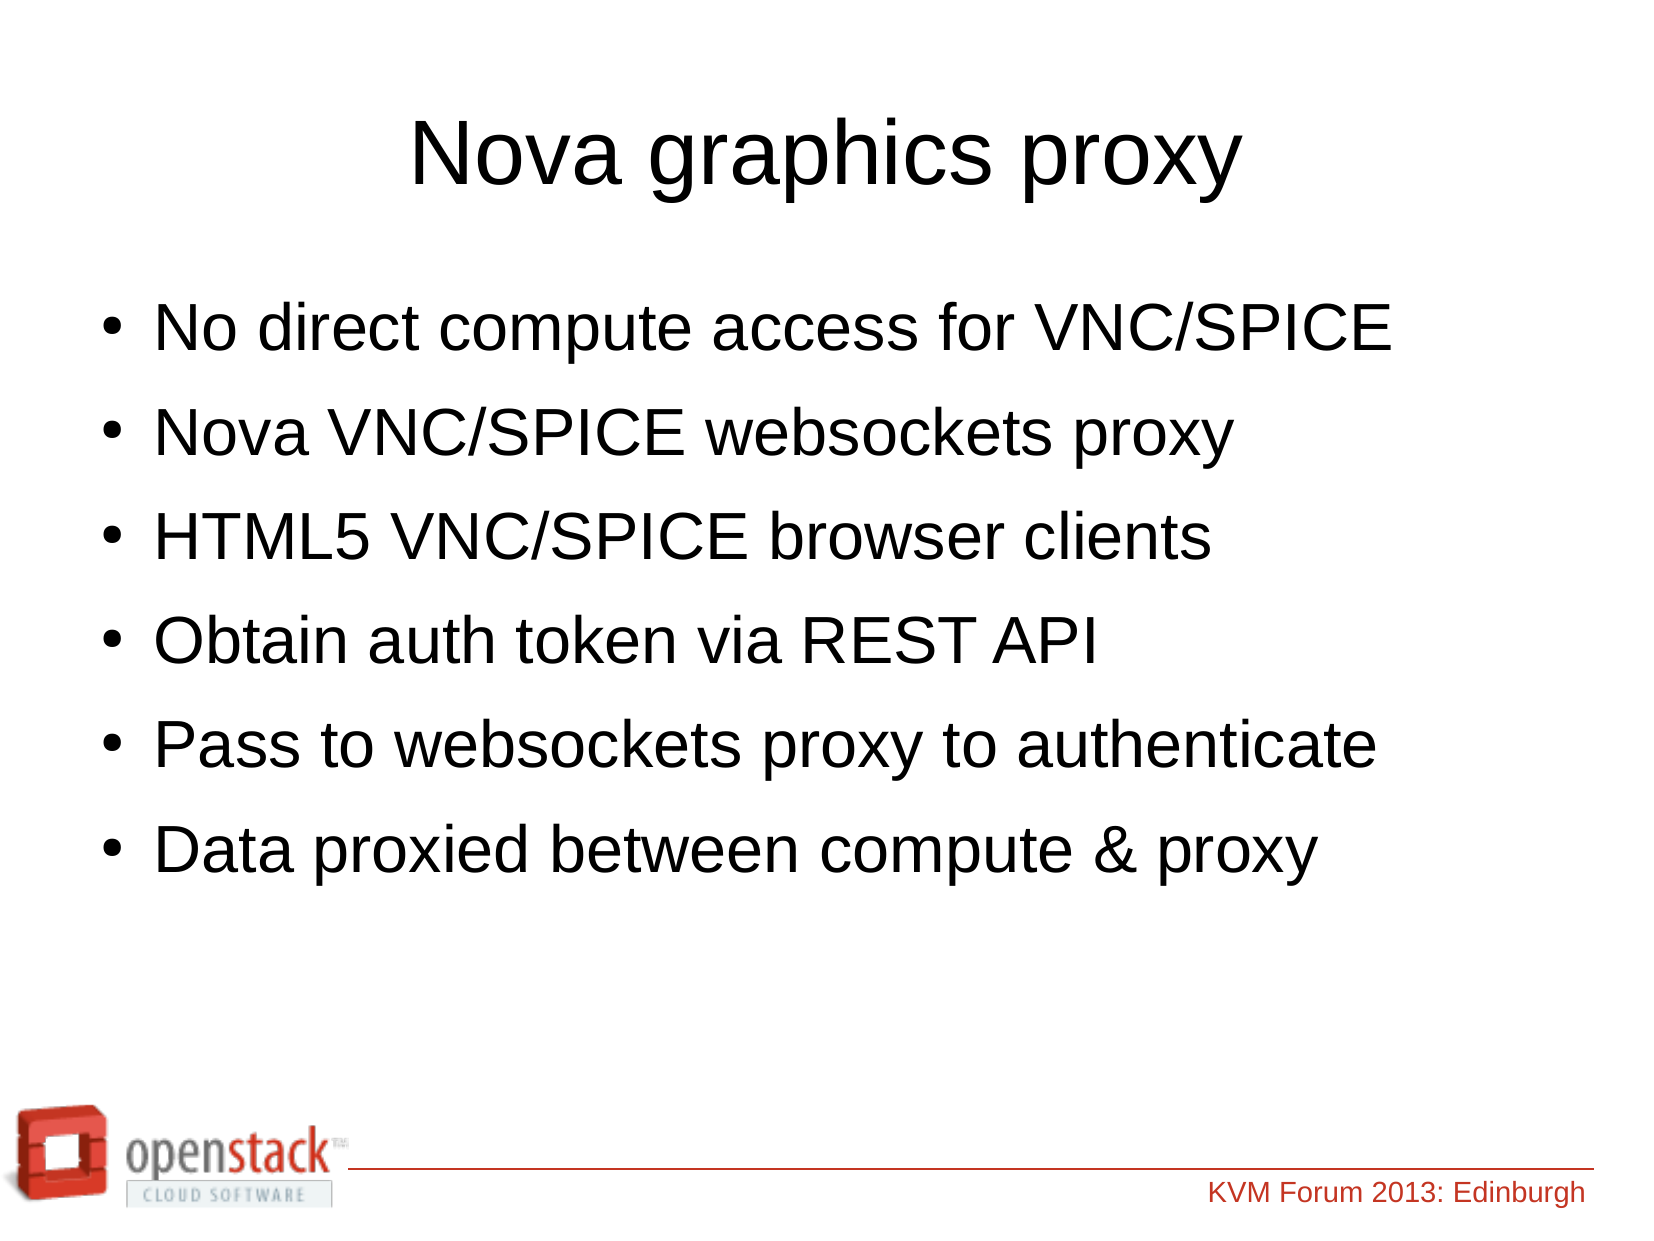

# Nova graphics proxy
No direct compute access for VNC/SPICE
Nova VNC/SPICE websockets proxy
HTML5 VNC/SPICE browser clients
Obtain auth token via REST API
Pass to websockets proxy to authenticate
Data proxied between compute & proxy